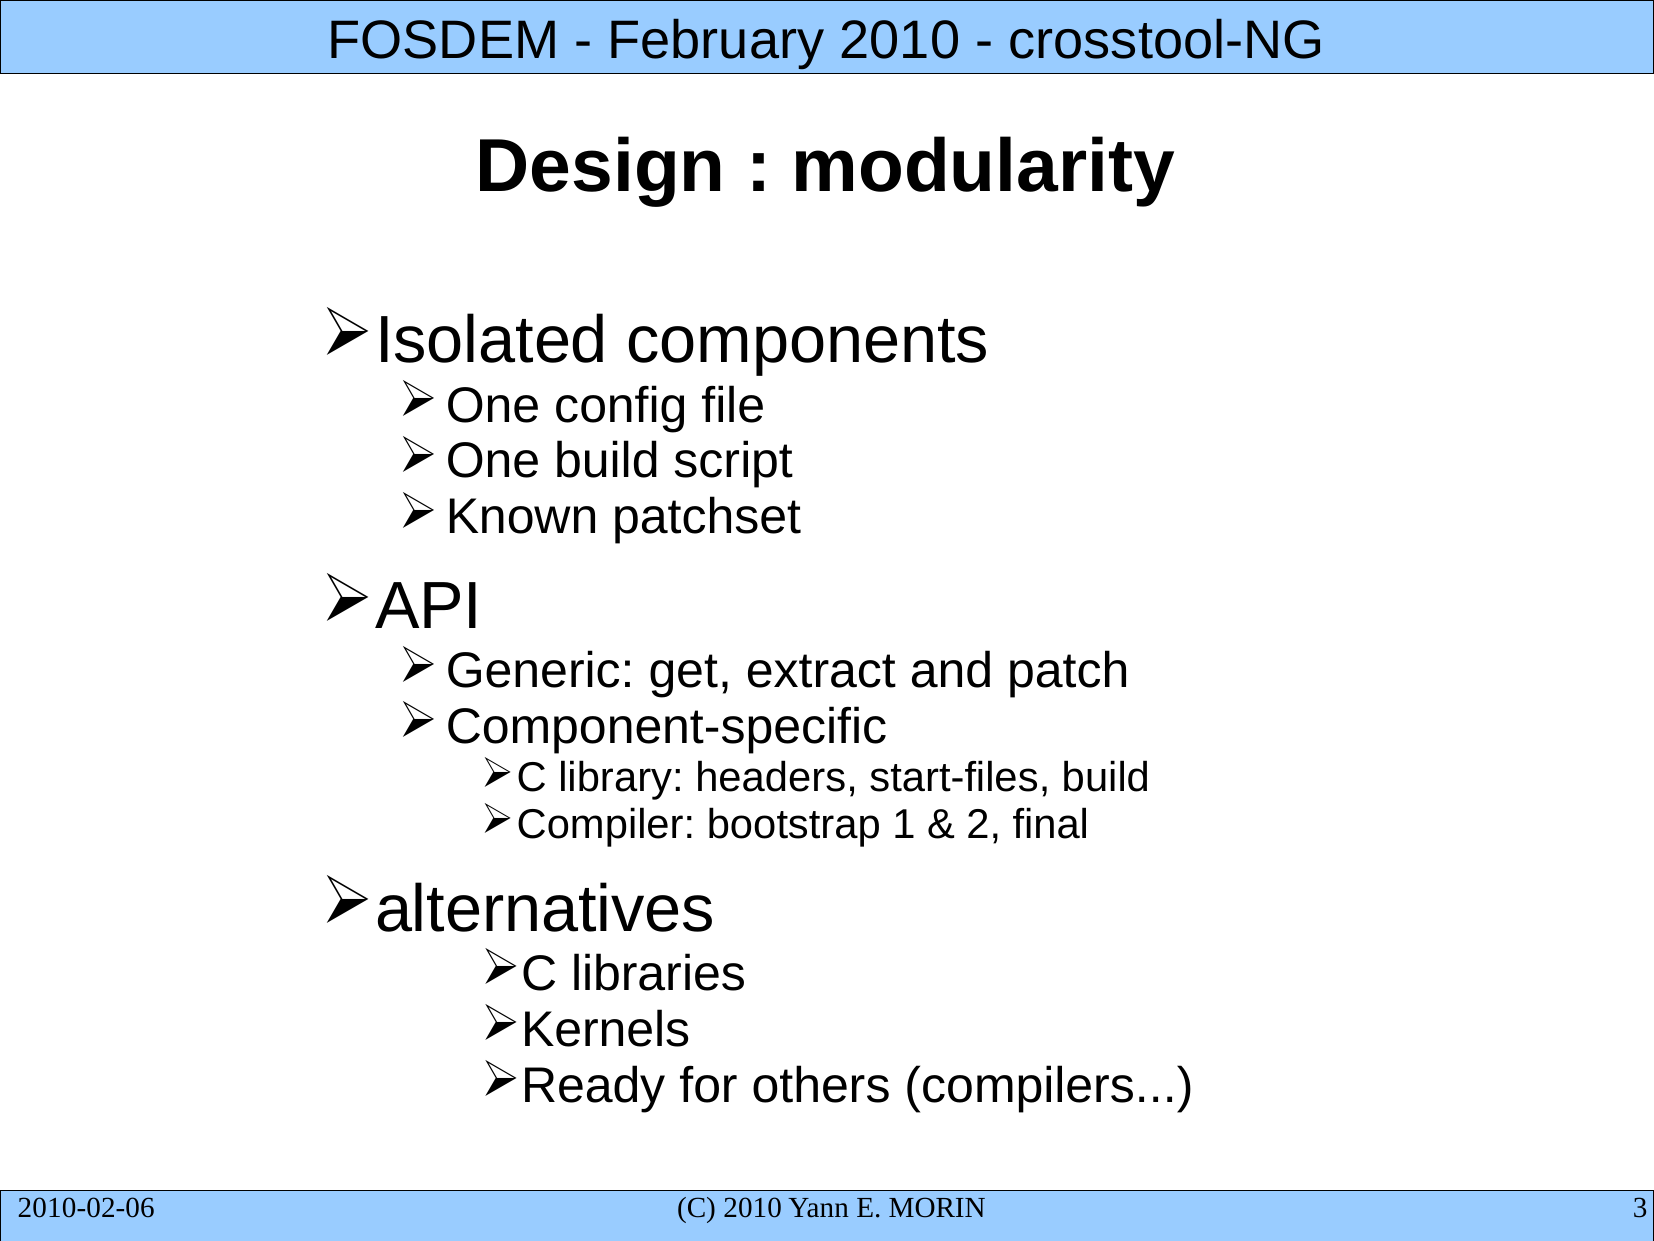

# FOSDEM - February 2010 - crosstool-NG
Design : modularity
Isolated components
One config file
One build script
Known patchset
API
Generic: get, extract and patch
Component-specific
C library: headers, start-files, build
Compiler: bootstrap 1 & 2, final
alternatives
C libraries
Kernels
Ready for others (compilers...)
2010-02-06
(C) 2010 Yann E. MORIN
3